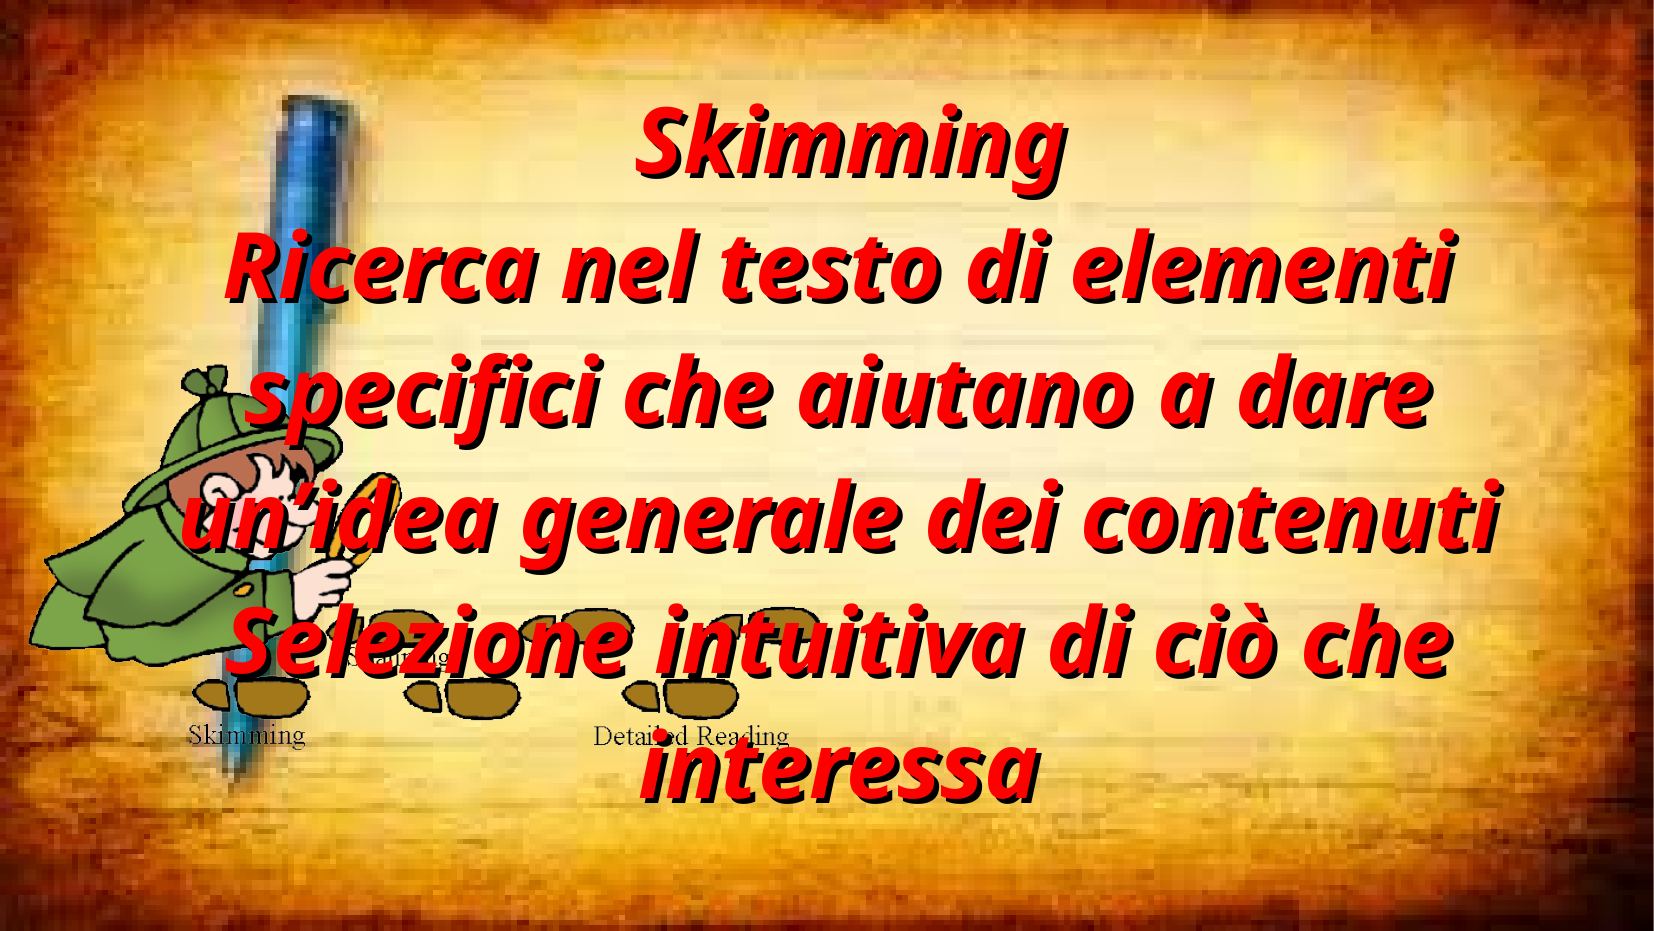

# Skimming
Ricerca nel testo di elementi specifici che aiutano a dare un’idea generale dei contenuti
Selezione intuitiva di ciò che interessa